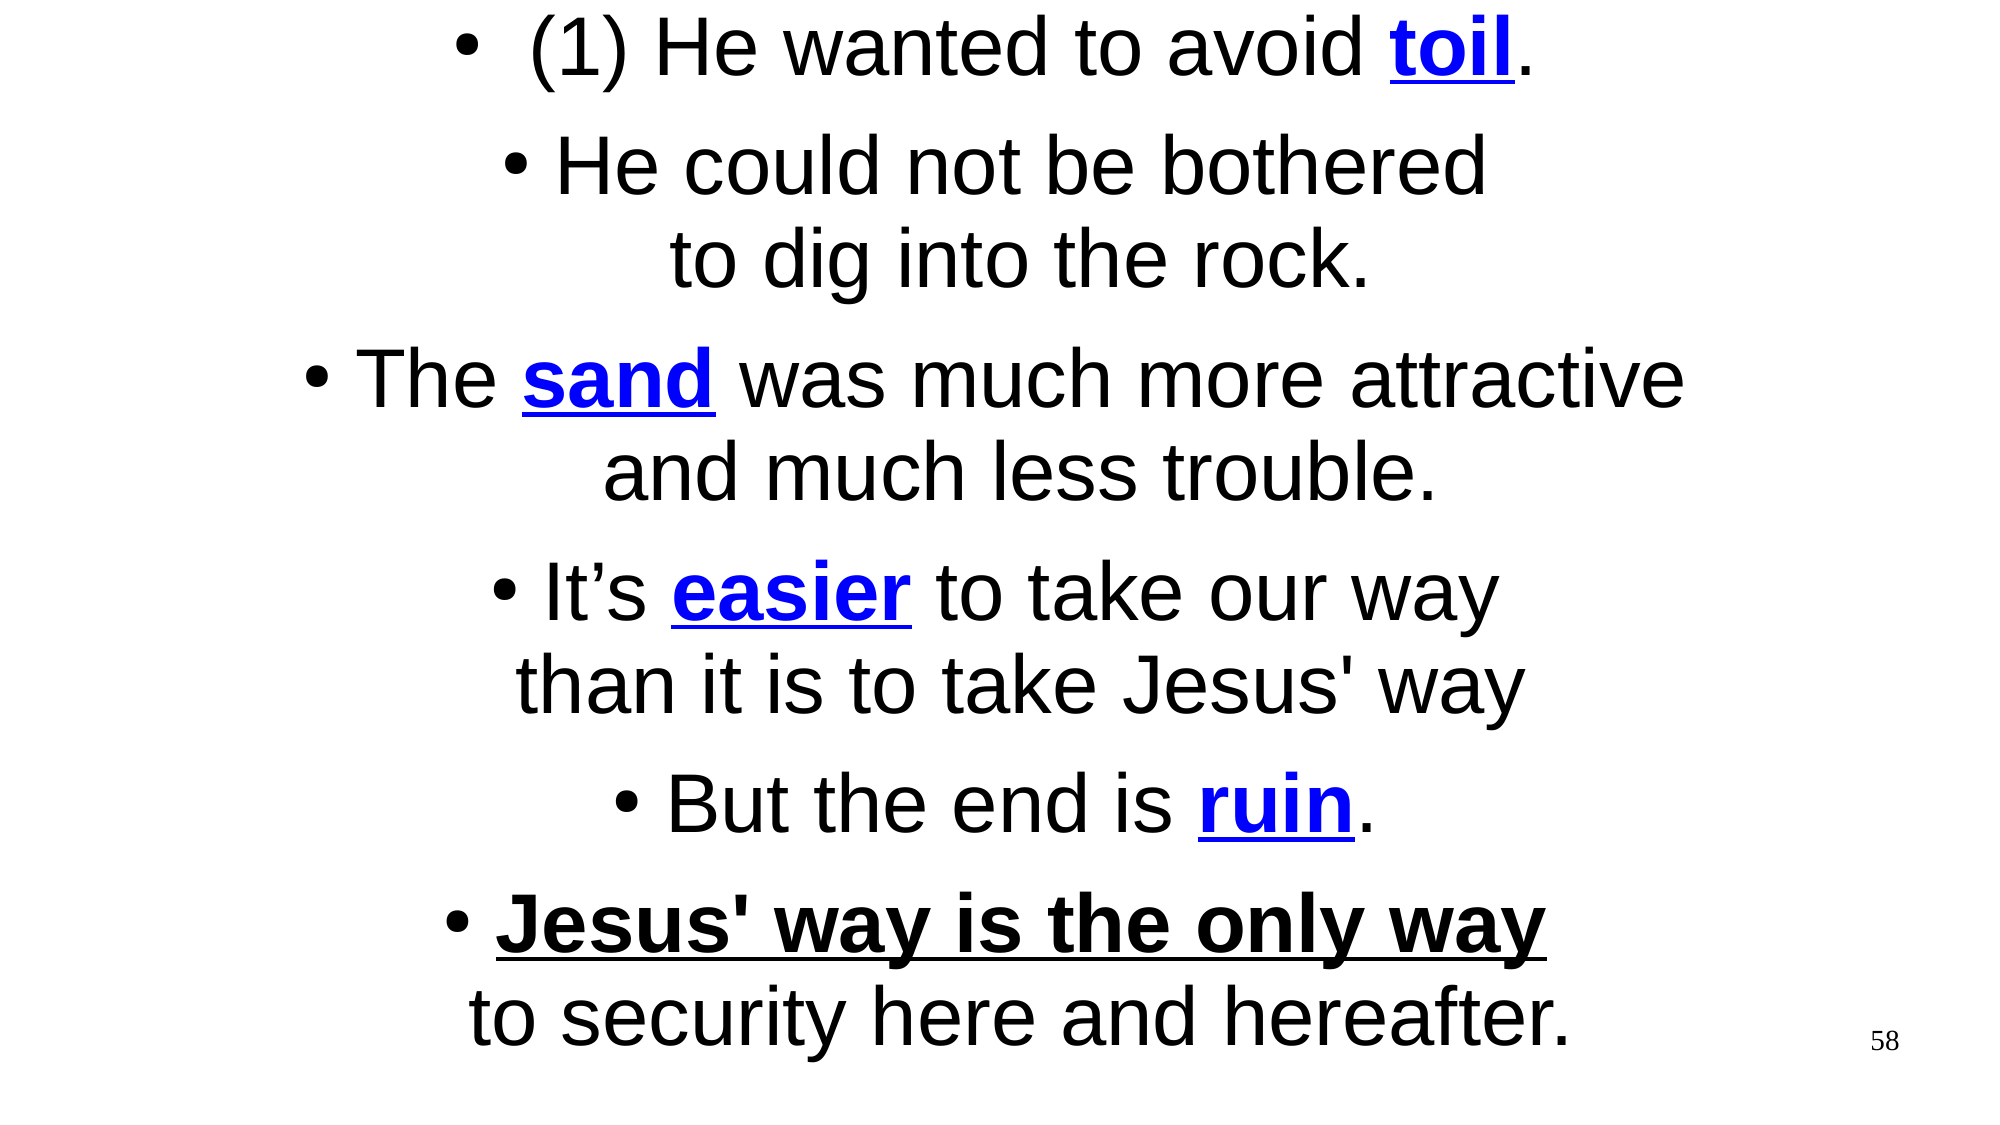

# (1) He wanted to avoid toil.
He could not be bothered
to dig into the rock.
The sand was much more attractive
and much less trouble.
It’s easier to take our way
than it is to take Jesus' way
But the end is ruin.
Jesus' way is the only way
to security here and hereafter.
58